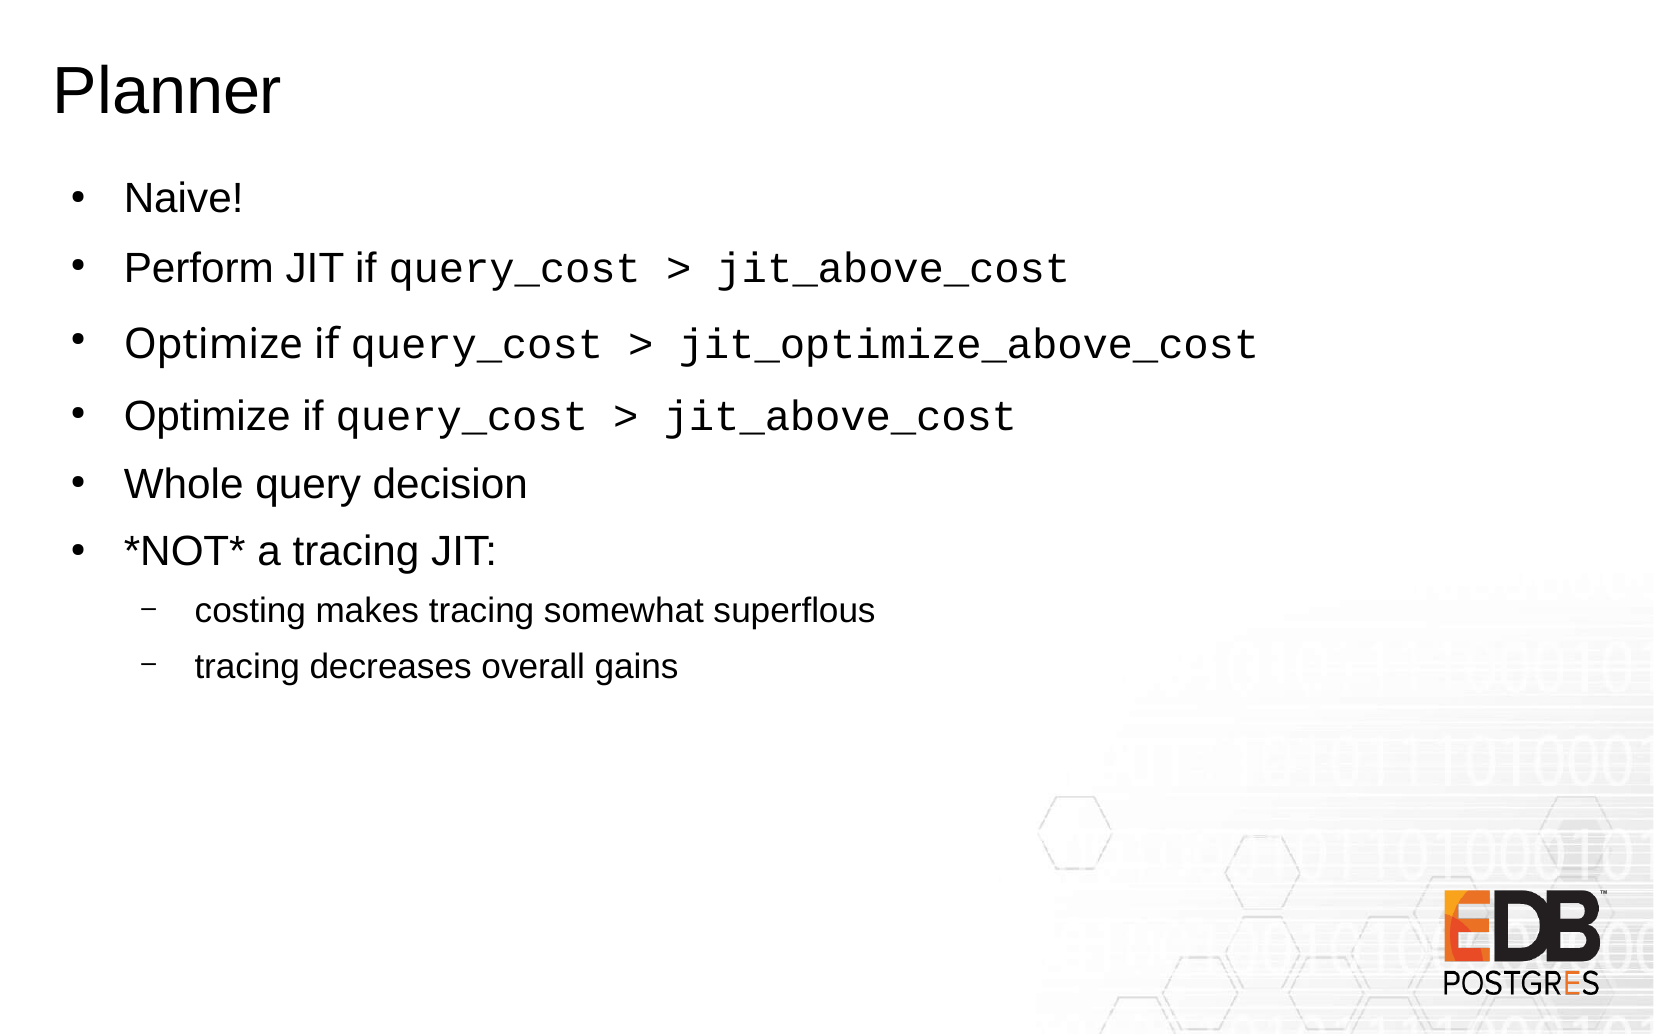

# Planner
Naive!
Perform JIT if query_cost > jit_above_cost
Optimize if query_cost > jit_optimize_above_cost
Optimize if query_cost > jit_above_cost
Whole query decision
*NOT* a tracing JIT:
costing makes tracing somewhat superflous
tracing decreases overall gains